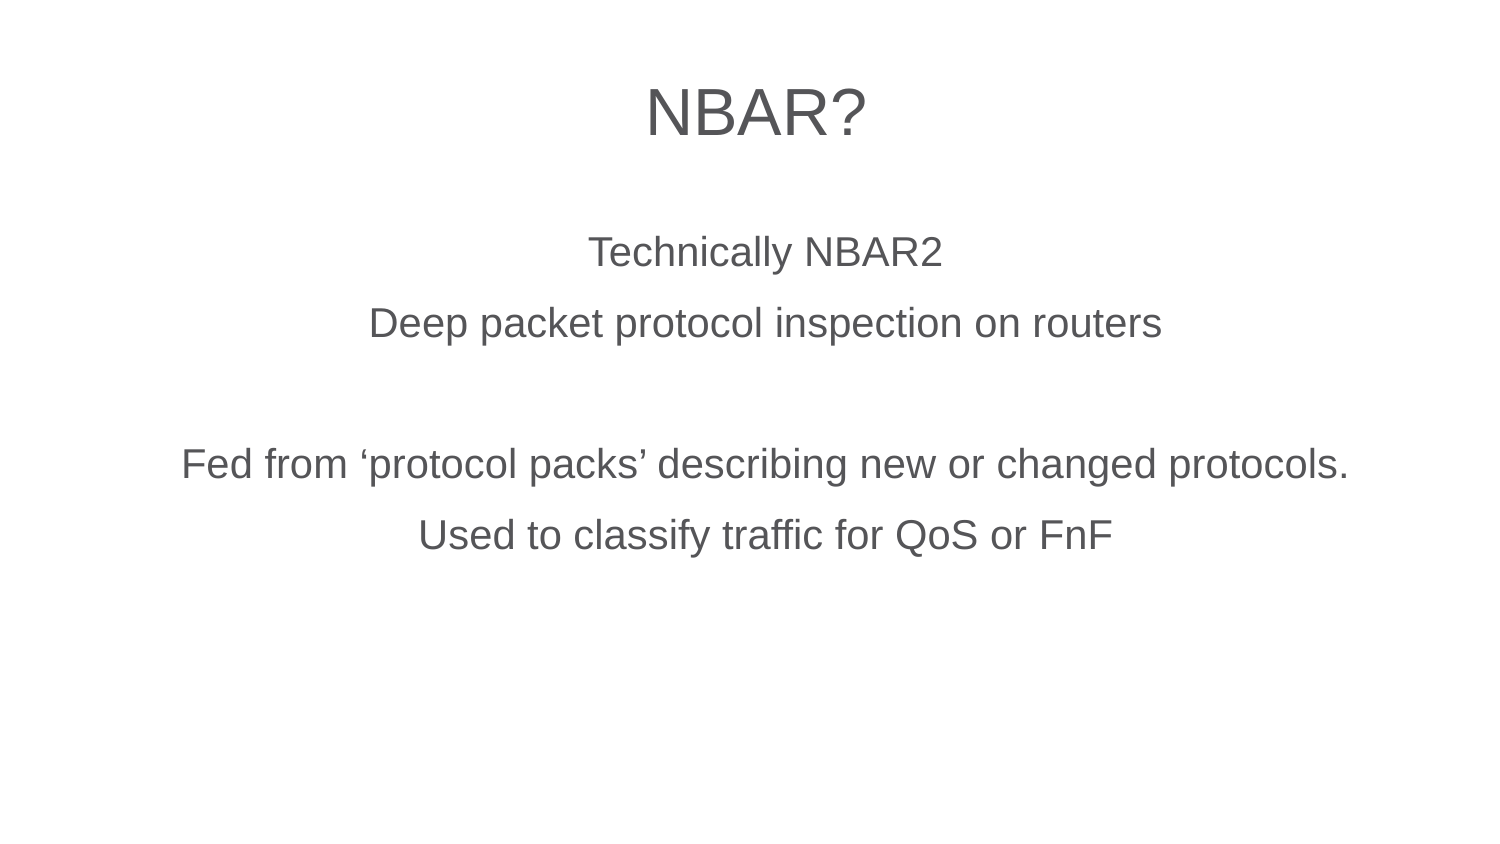

NBAR?
# Technically NBAR2
Deep packet protocol inspection on routers
Fed from ‘protocol packs’ describing new or changed protocols.
Used to classify traffic for QoS or FnF